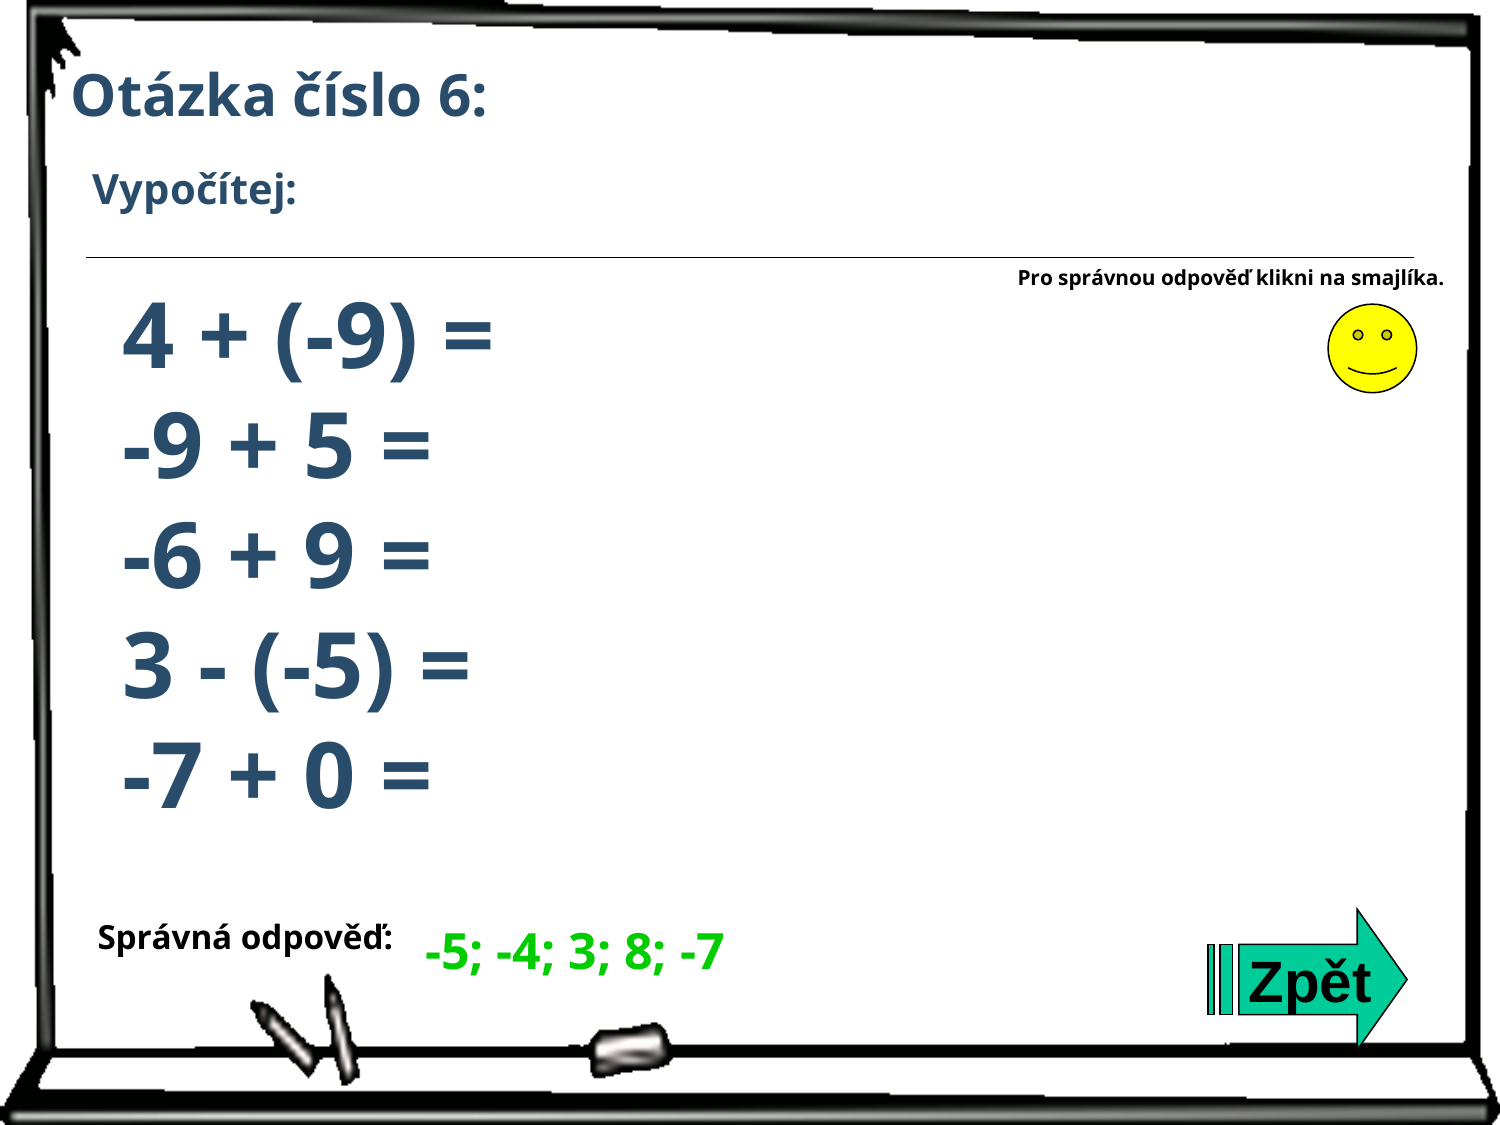

Otázka číslo 6:
Vypočítej:
Pro správnou odpověď klikni na smajlíka.
4 + (-9) =      
-9 + 5 =      
-6 + 9 =      
3 - (-5) =      
-7 + 0 =
Správná odpověď:
-5; -4; 3; 8; -7
Zpět